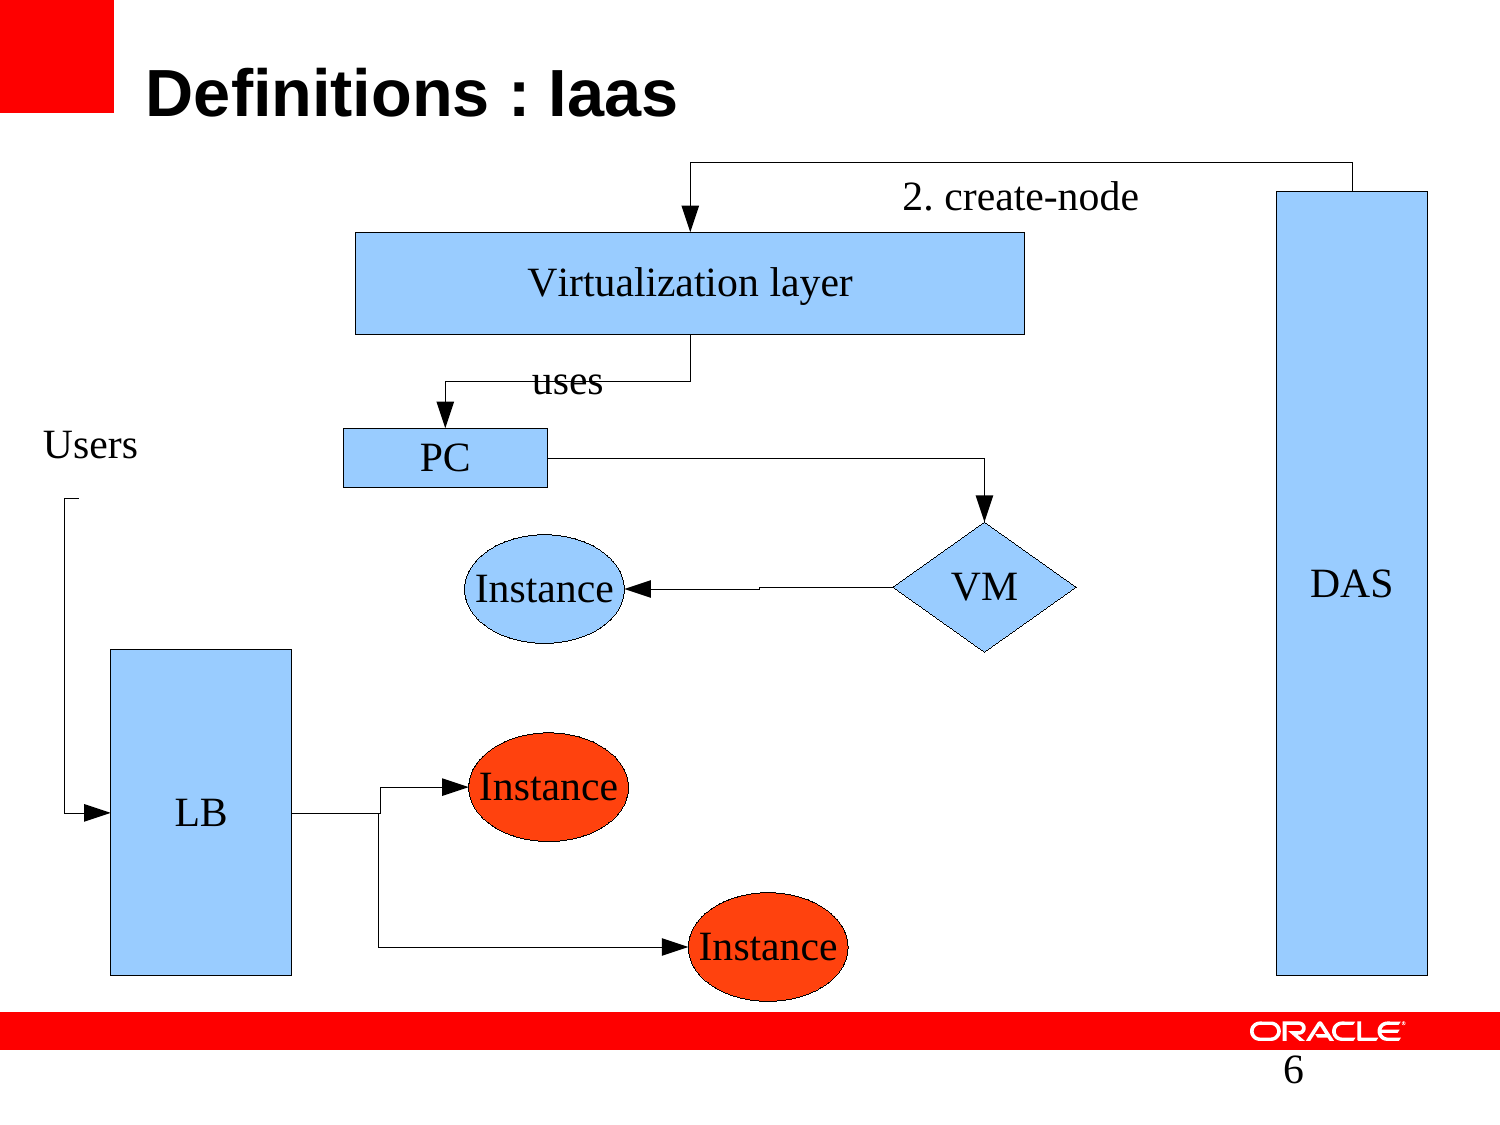

# Definitions : Iaas
DAS
Virtualization layer
Users
PC
VM
Instance
LB
Instance
Instance
6